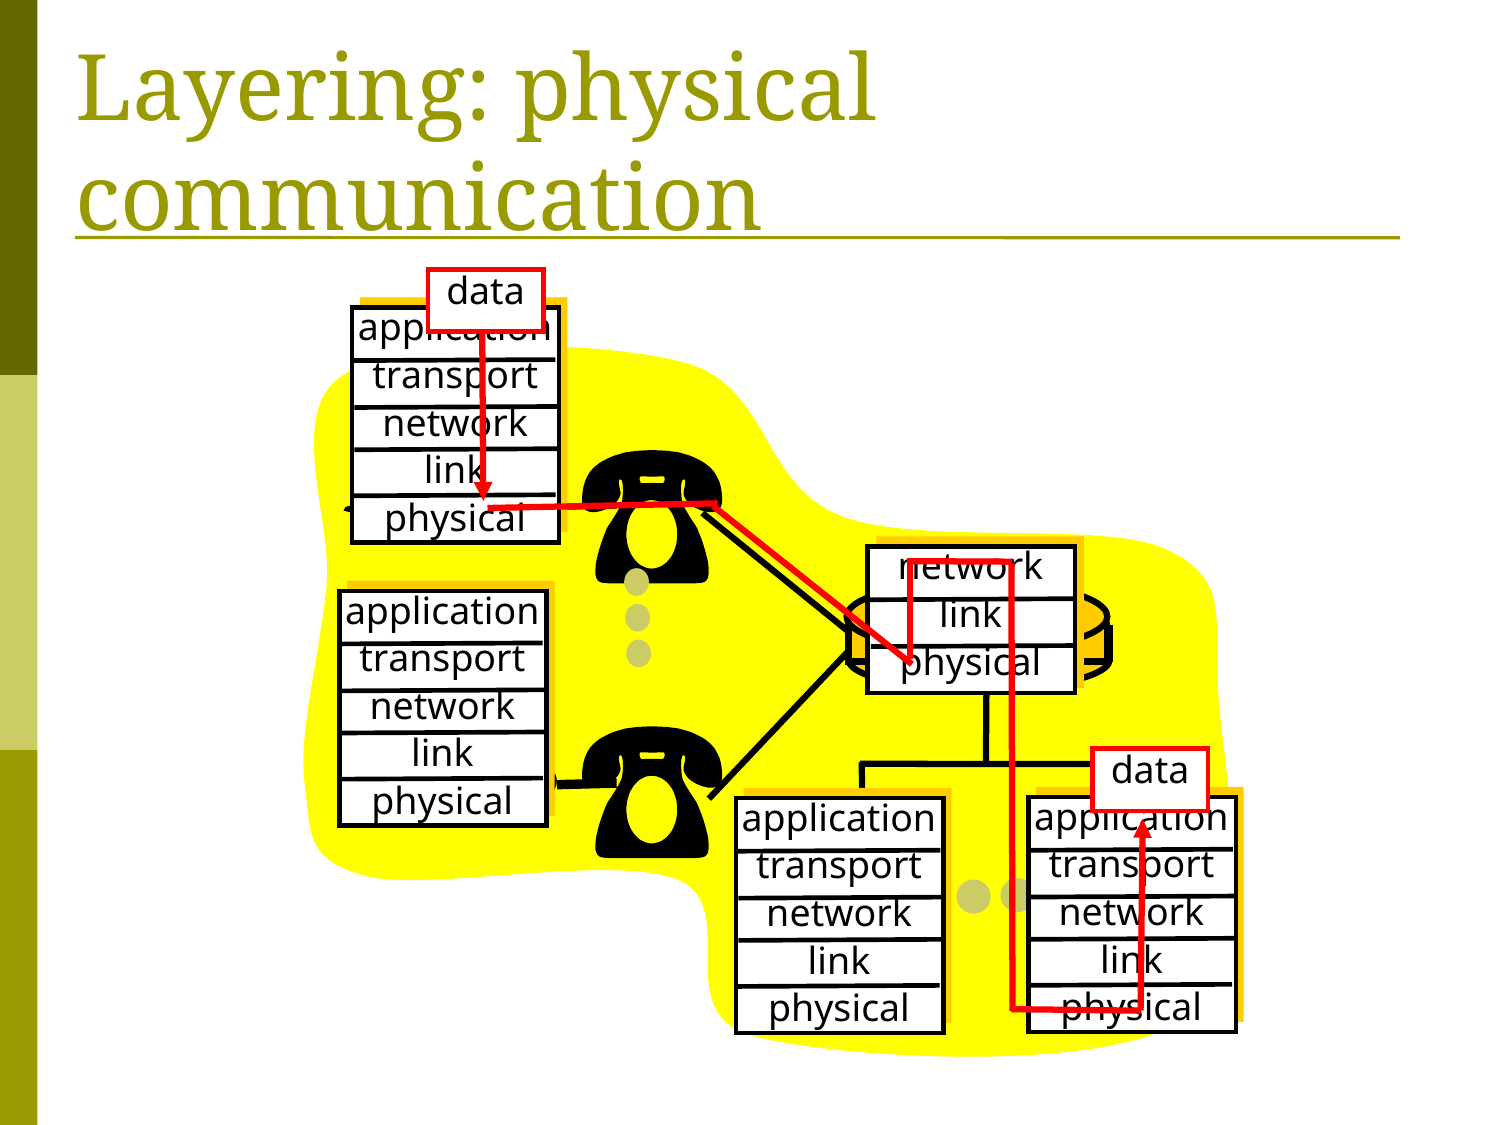

Layering: physical communication
data
application
transport
network
link
physical
network
link
physical
application
transport
network
link
physical
data
application
transport
network
link
physical
application
transport
network
link
physical